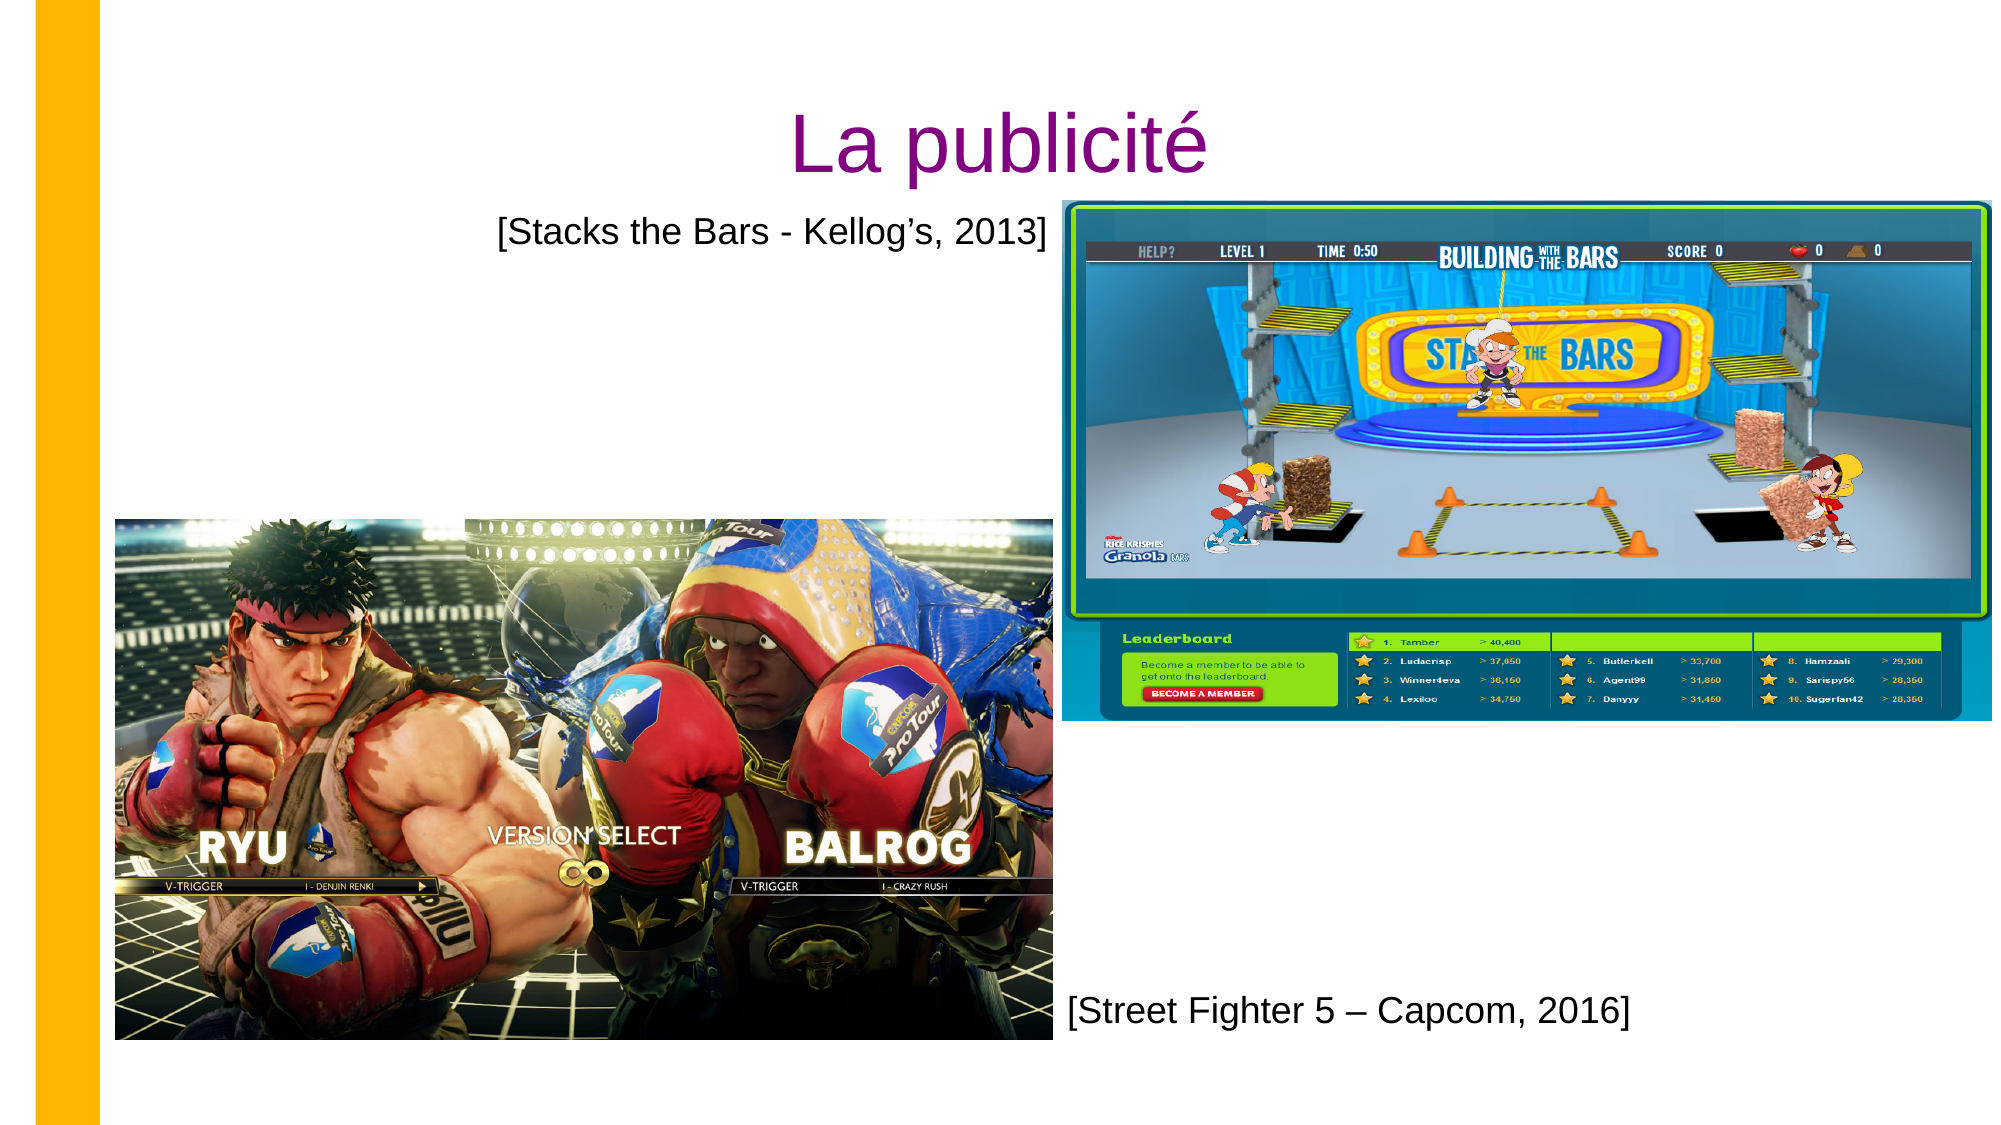

# La publicité
[Stacks the Bars - Kellog’s, 2013]
[Street Fighter 5 – Capcom, 2016]